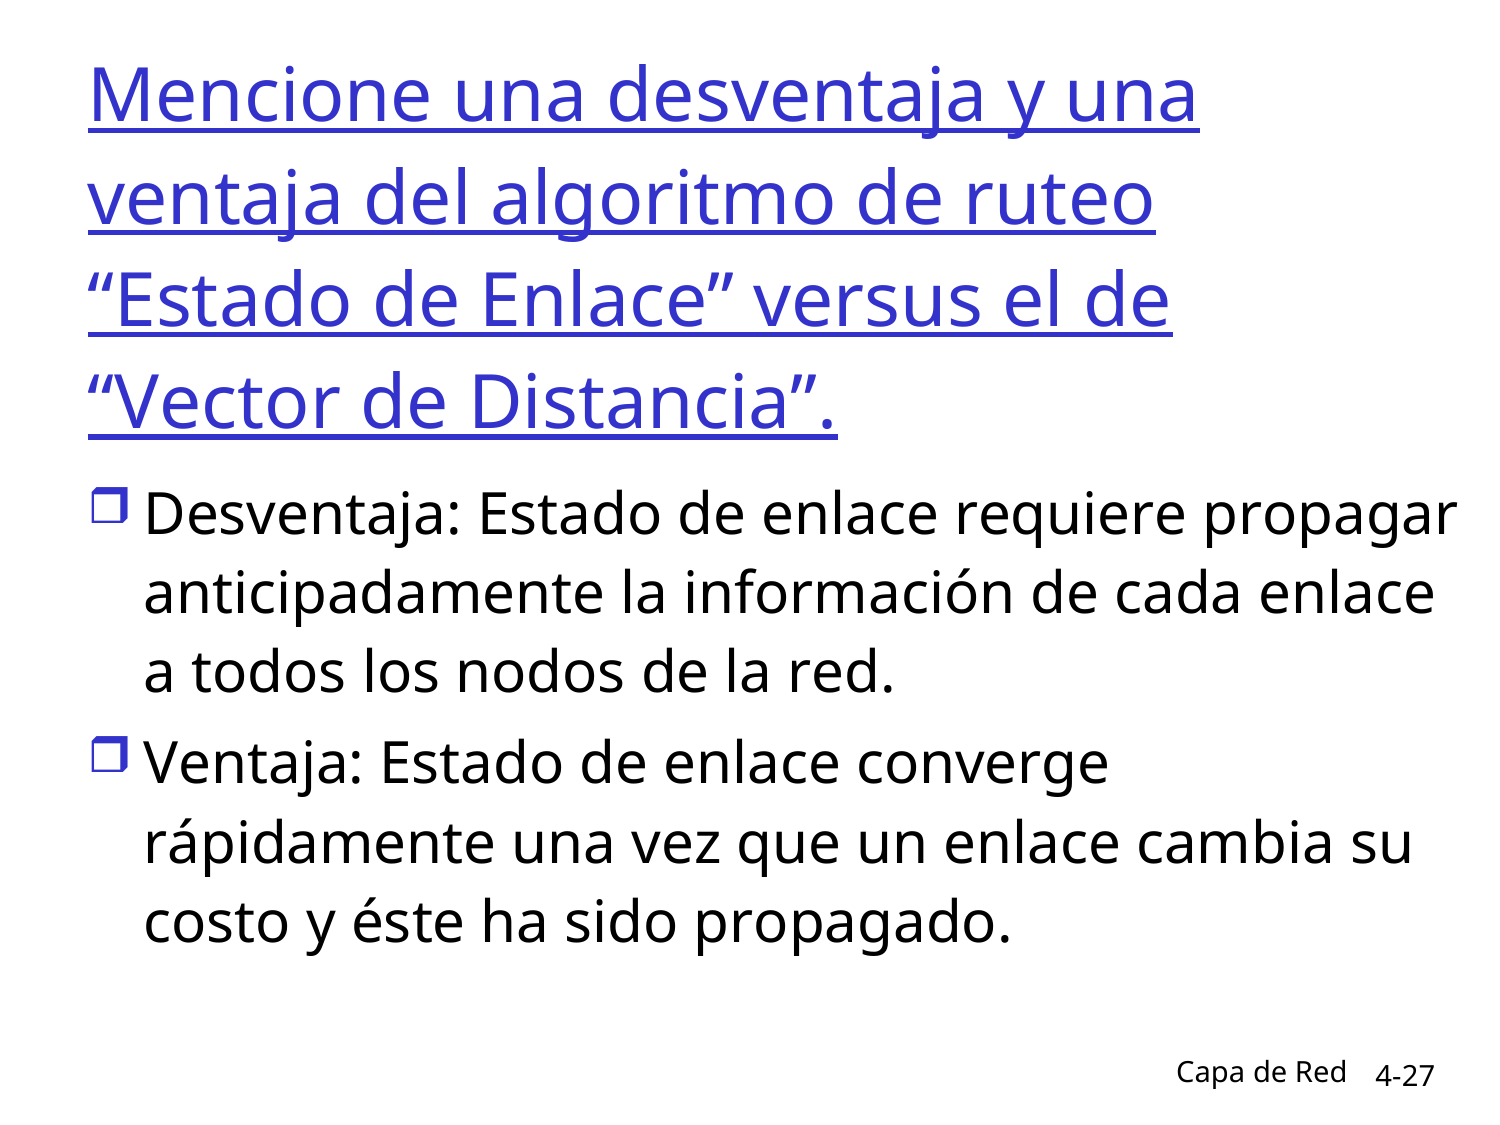

# Mencione una desventaja y una ventaja del algoritmo de ruteo “Estado de Enlace” versus el de “Vector de Distancia”.
Desventaja: Estado de enlace requiere propagar anticipadamente la información de cada enlace a todos los nodos de la red.
Ventaja: Estado de enlace converge rápidamente una vez que un enlace cambia su costo y éste ha sido propagado.